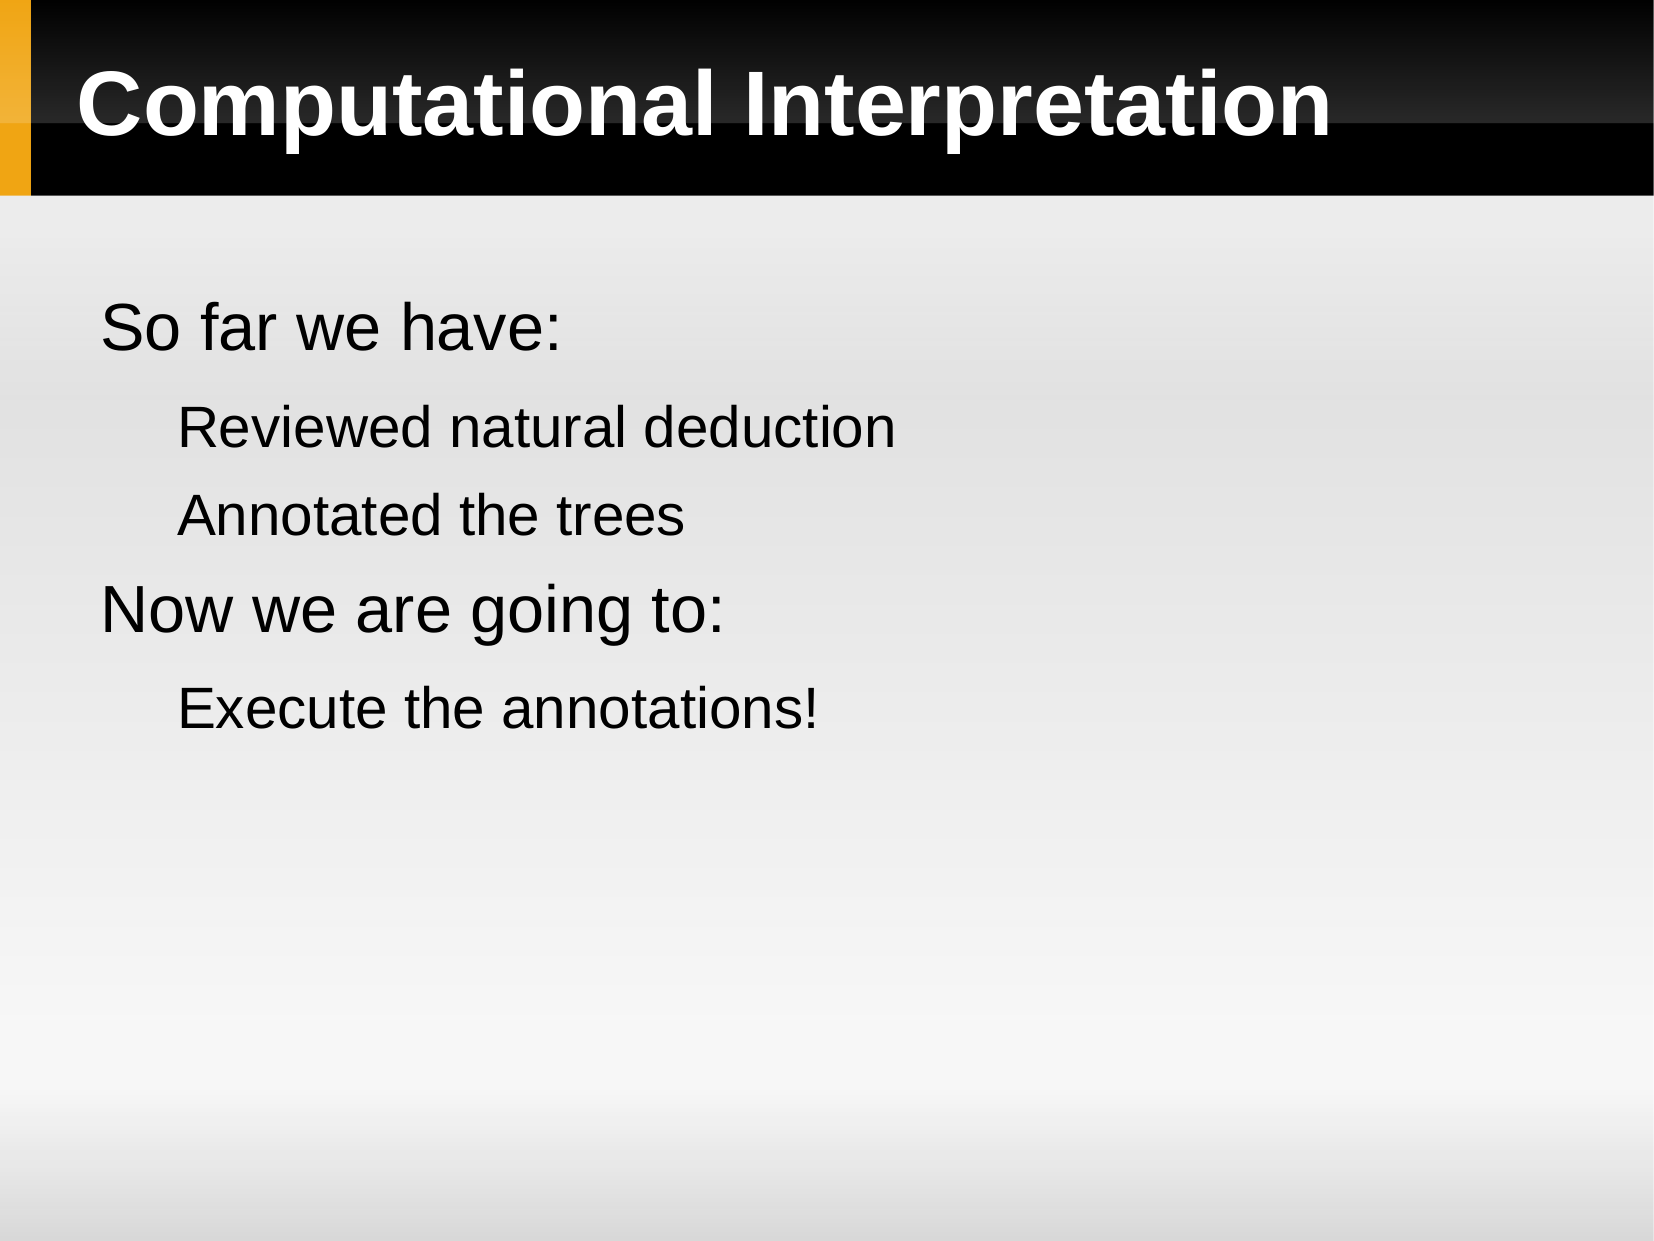

# Computational Interpretation
So far we have:
Reviewed natural deduction
Annotated the trees
Now we are going to:
Execute the annotations!